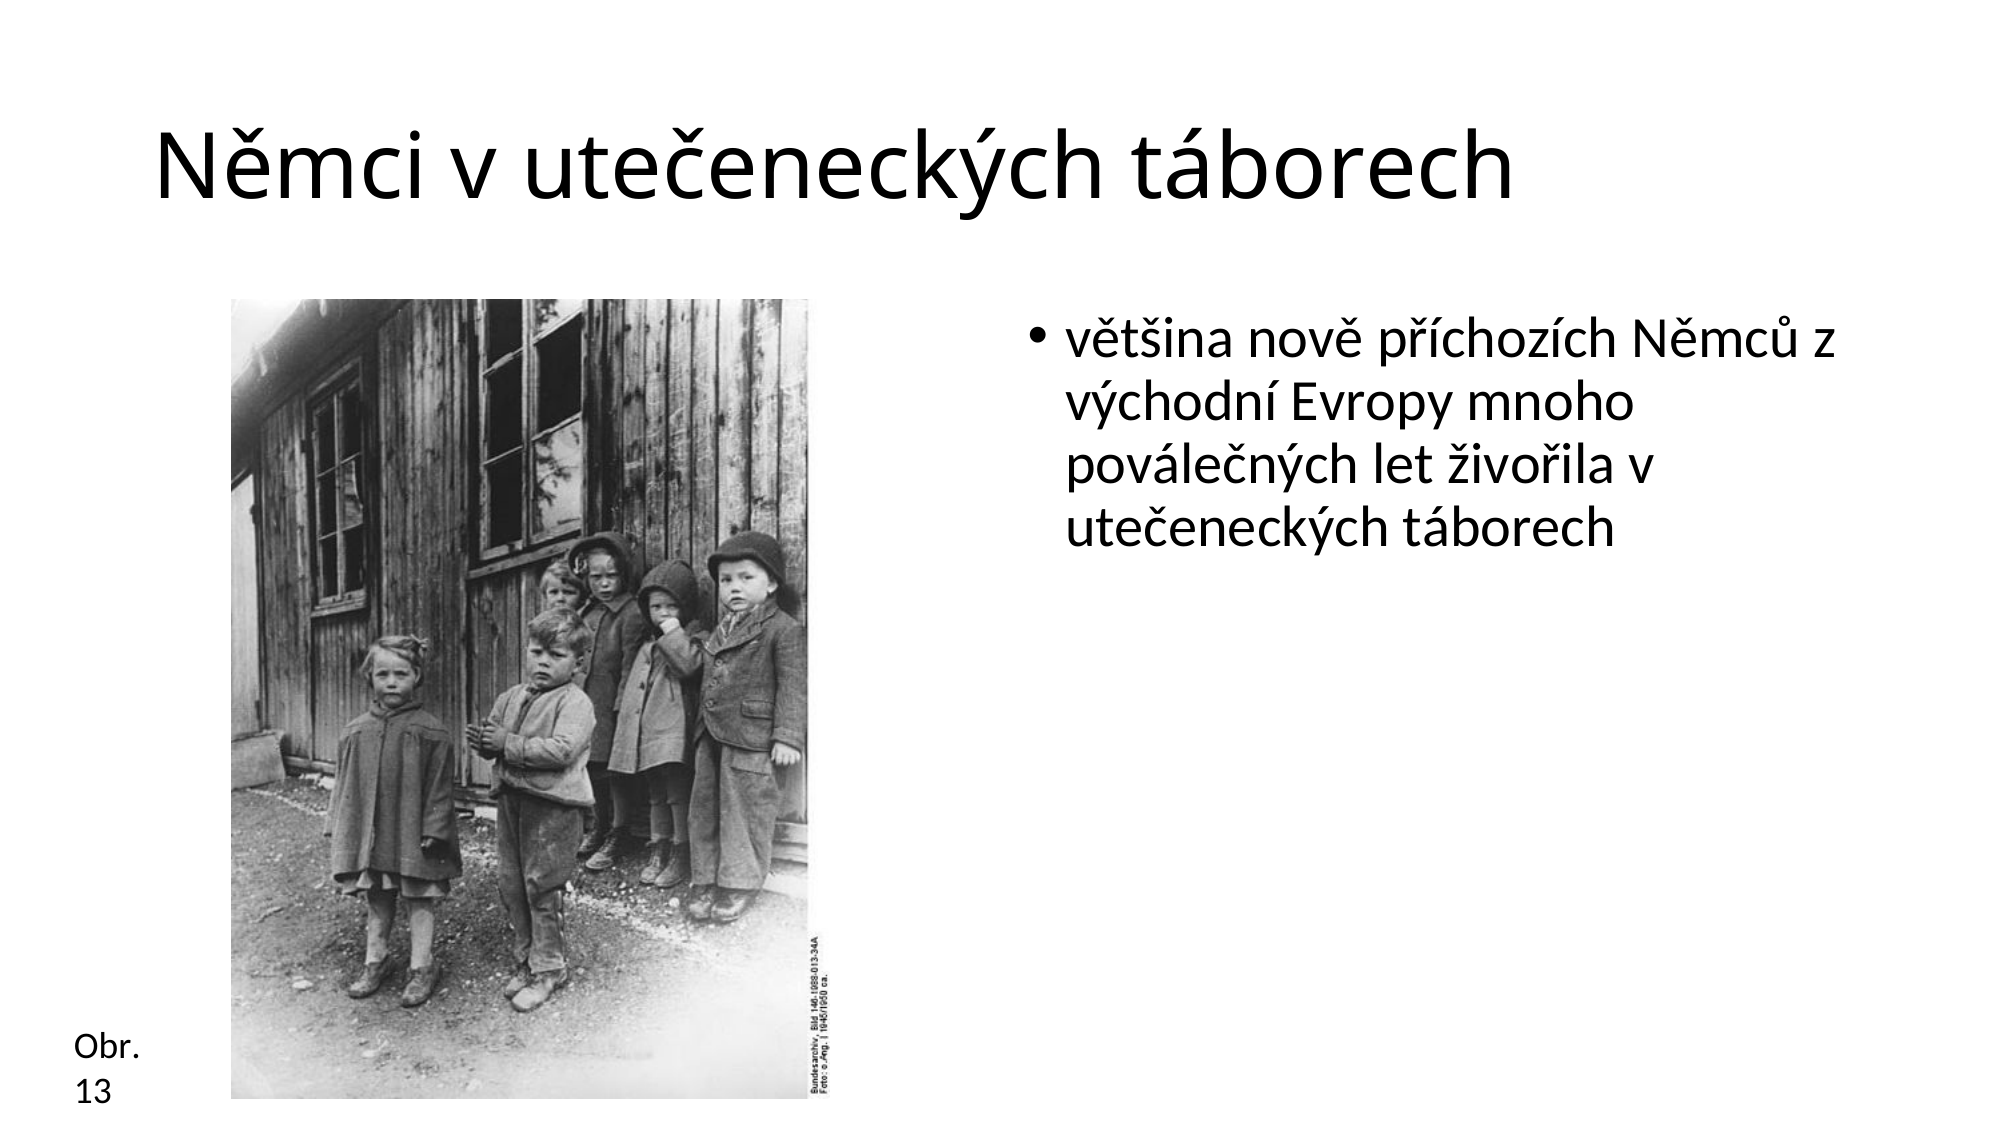

# Němci v utečeneckých táborech
většina nově příchozích Němců z východní Evropy mnoho poválečných let živořila v utečeneckých táborech
Obr. 13